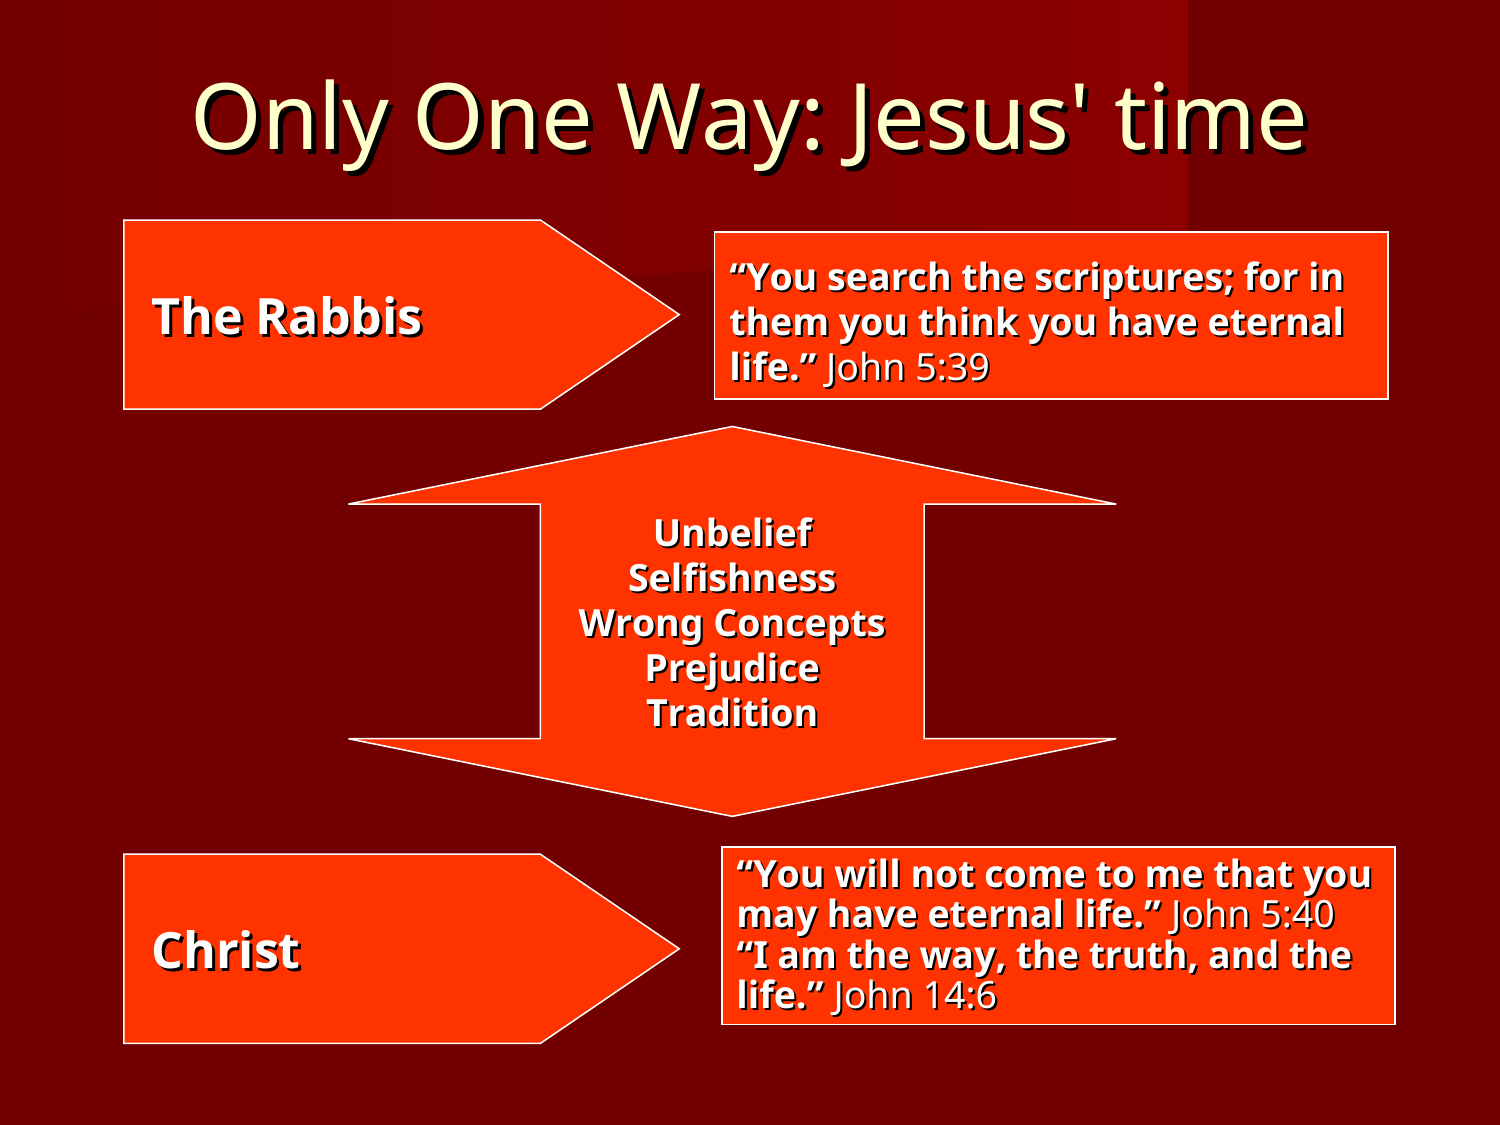

# Only One Way: Jesus' time
 The Rabbis
“You search the scriptures; for in them you think you have eternal life.” John 5:39
Unbelief
Selfishness
Wrong Concepts
Prejudice
Tradition
“You will not come to me that you may have eternal life.” John 5:40
“I am the way, the truth, and the life.” John 14:6
 Christ